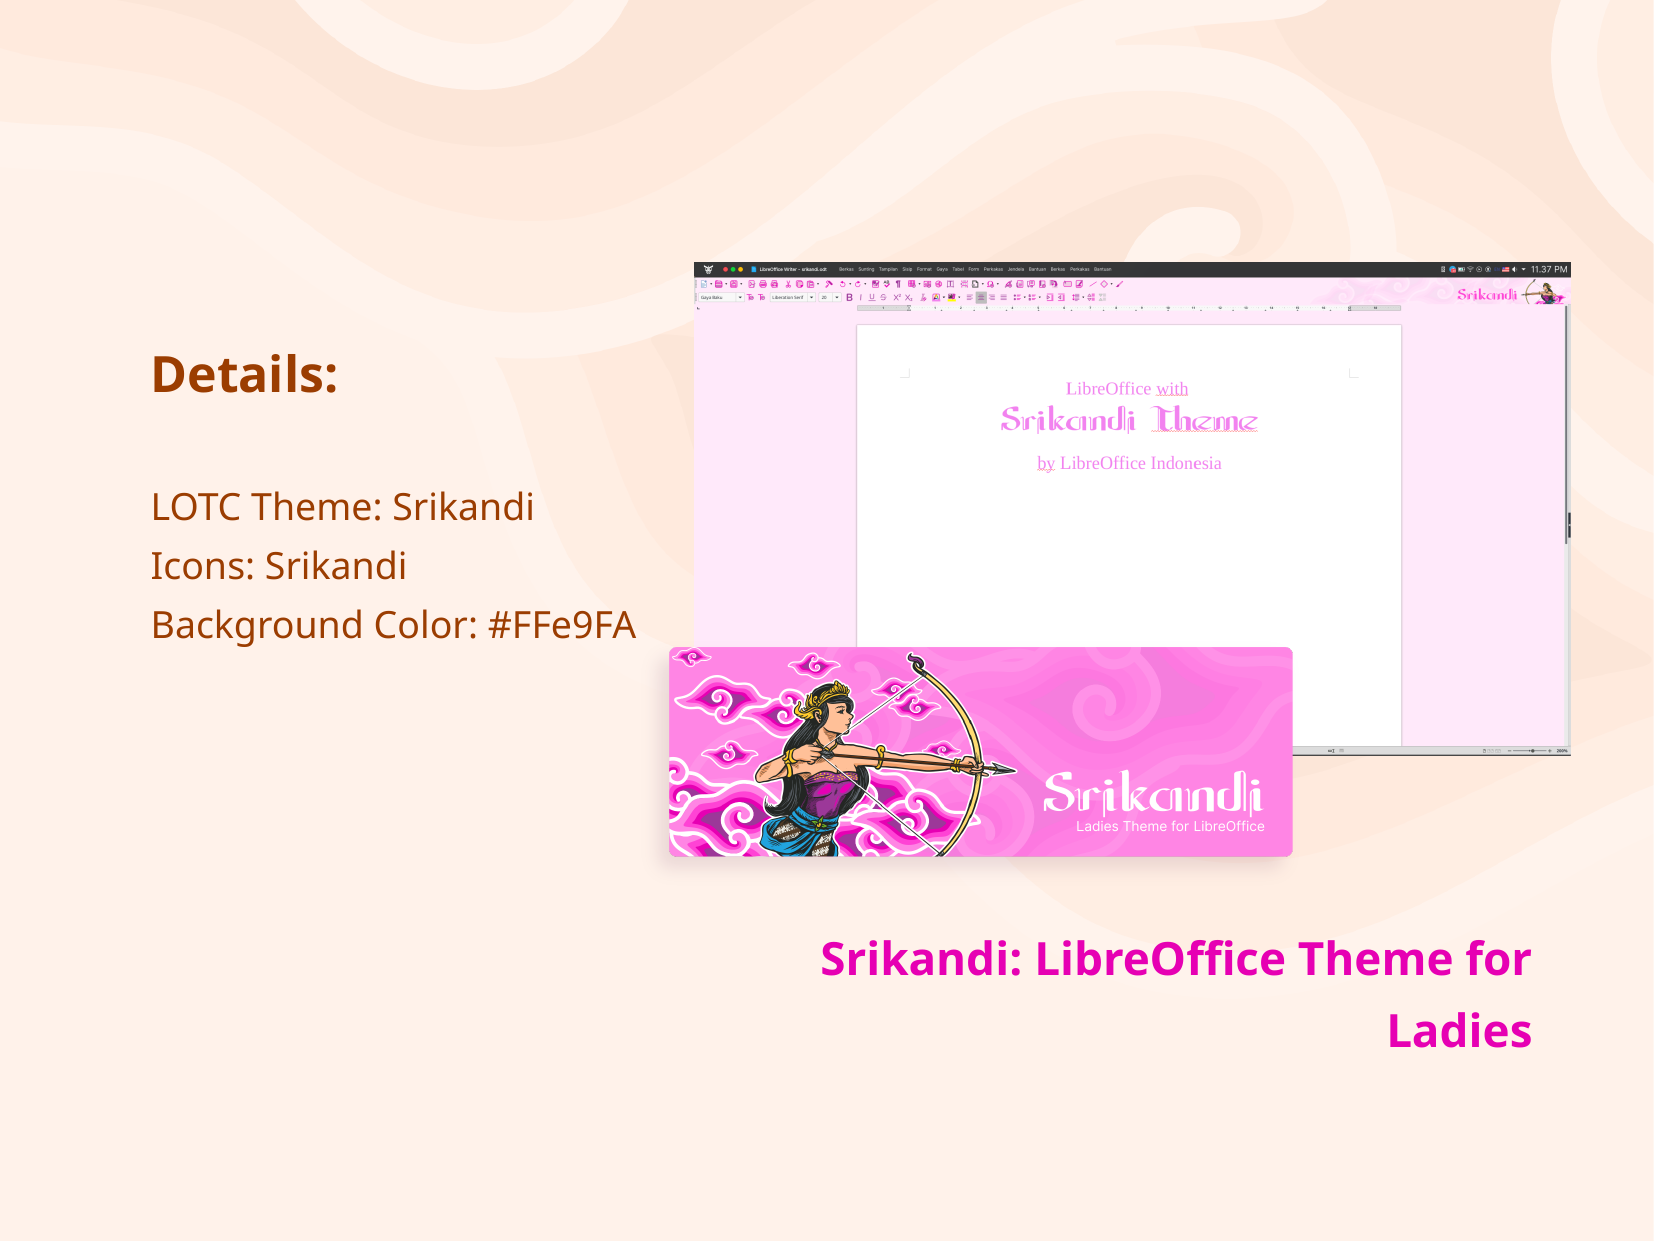

Details:
LOTC Theme: Srikandi
Icons: Srikandi
Background Color: #FFe9FA
Srikandi: LibreOffice Theme for Ladies